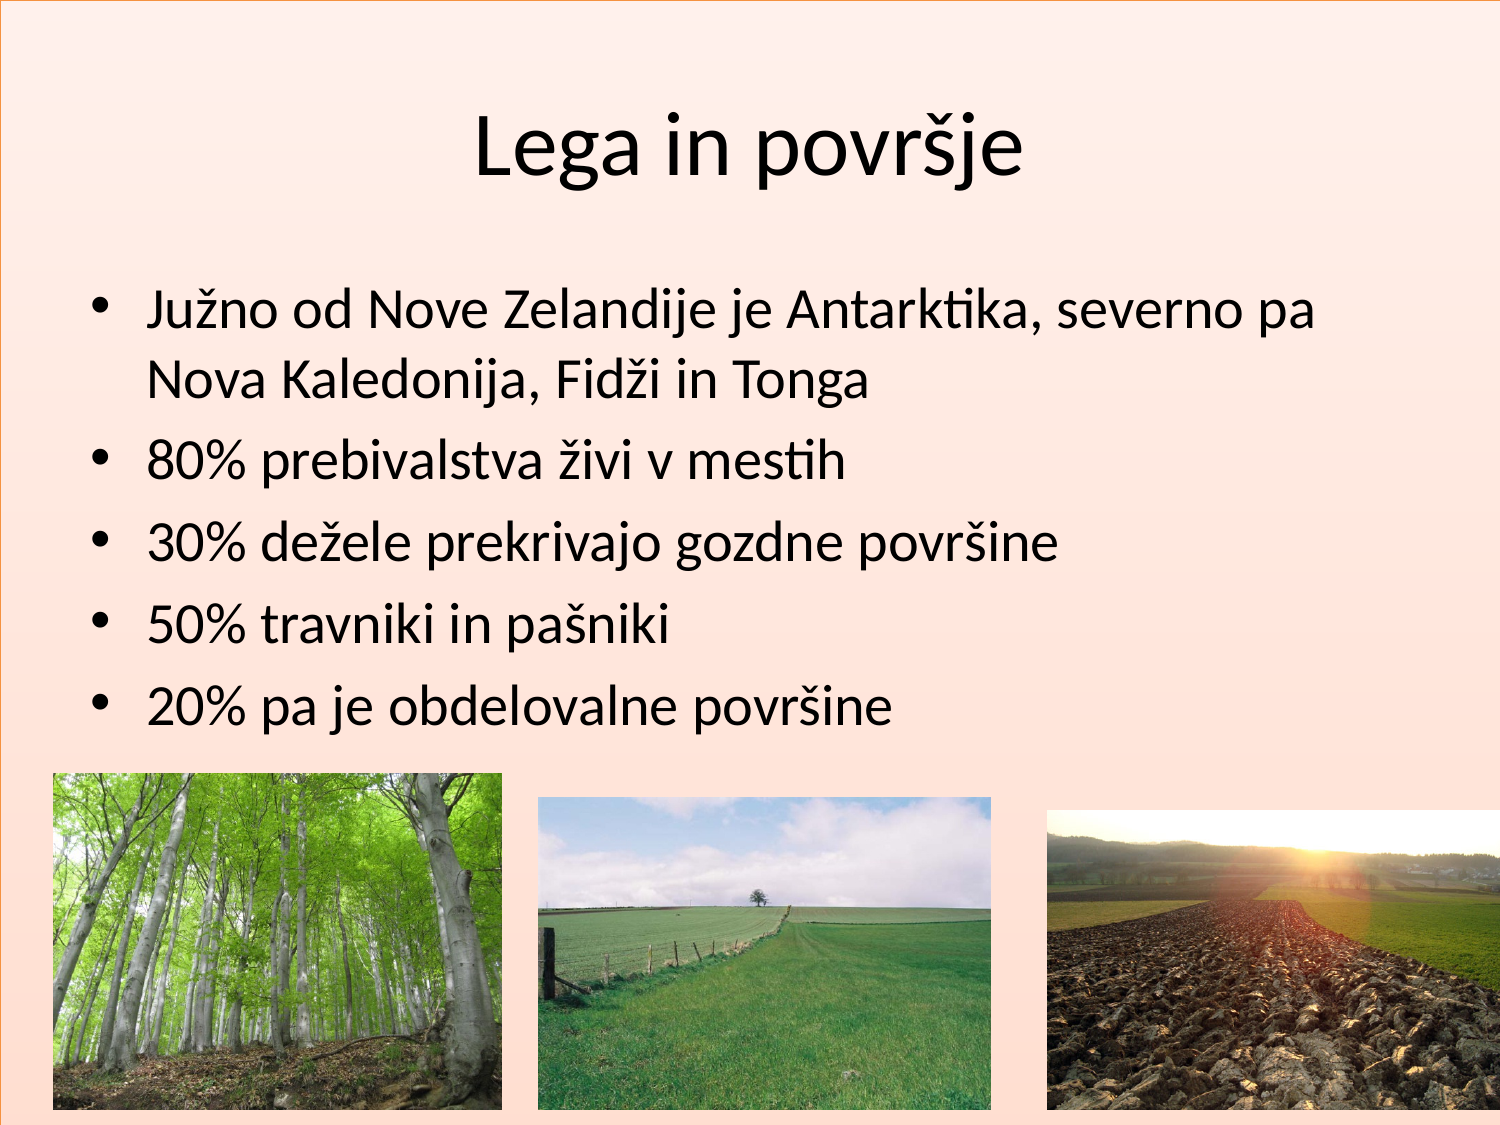

# Lega in površje
Južno od Nove Zelandije je Antarktika, severno pa Nova Kaledonija, Fidži in Tonga
80% prebivalstva živi v mestih
30% dežele prekrivajo gozdne površine
50% travniki in pašniki
20% pa je obdelovalne površine